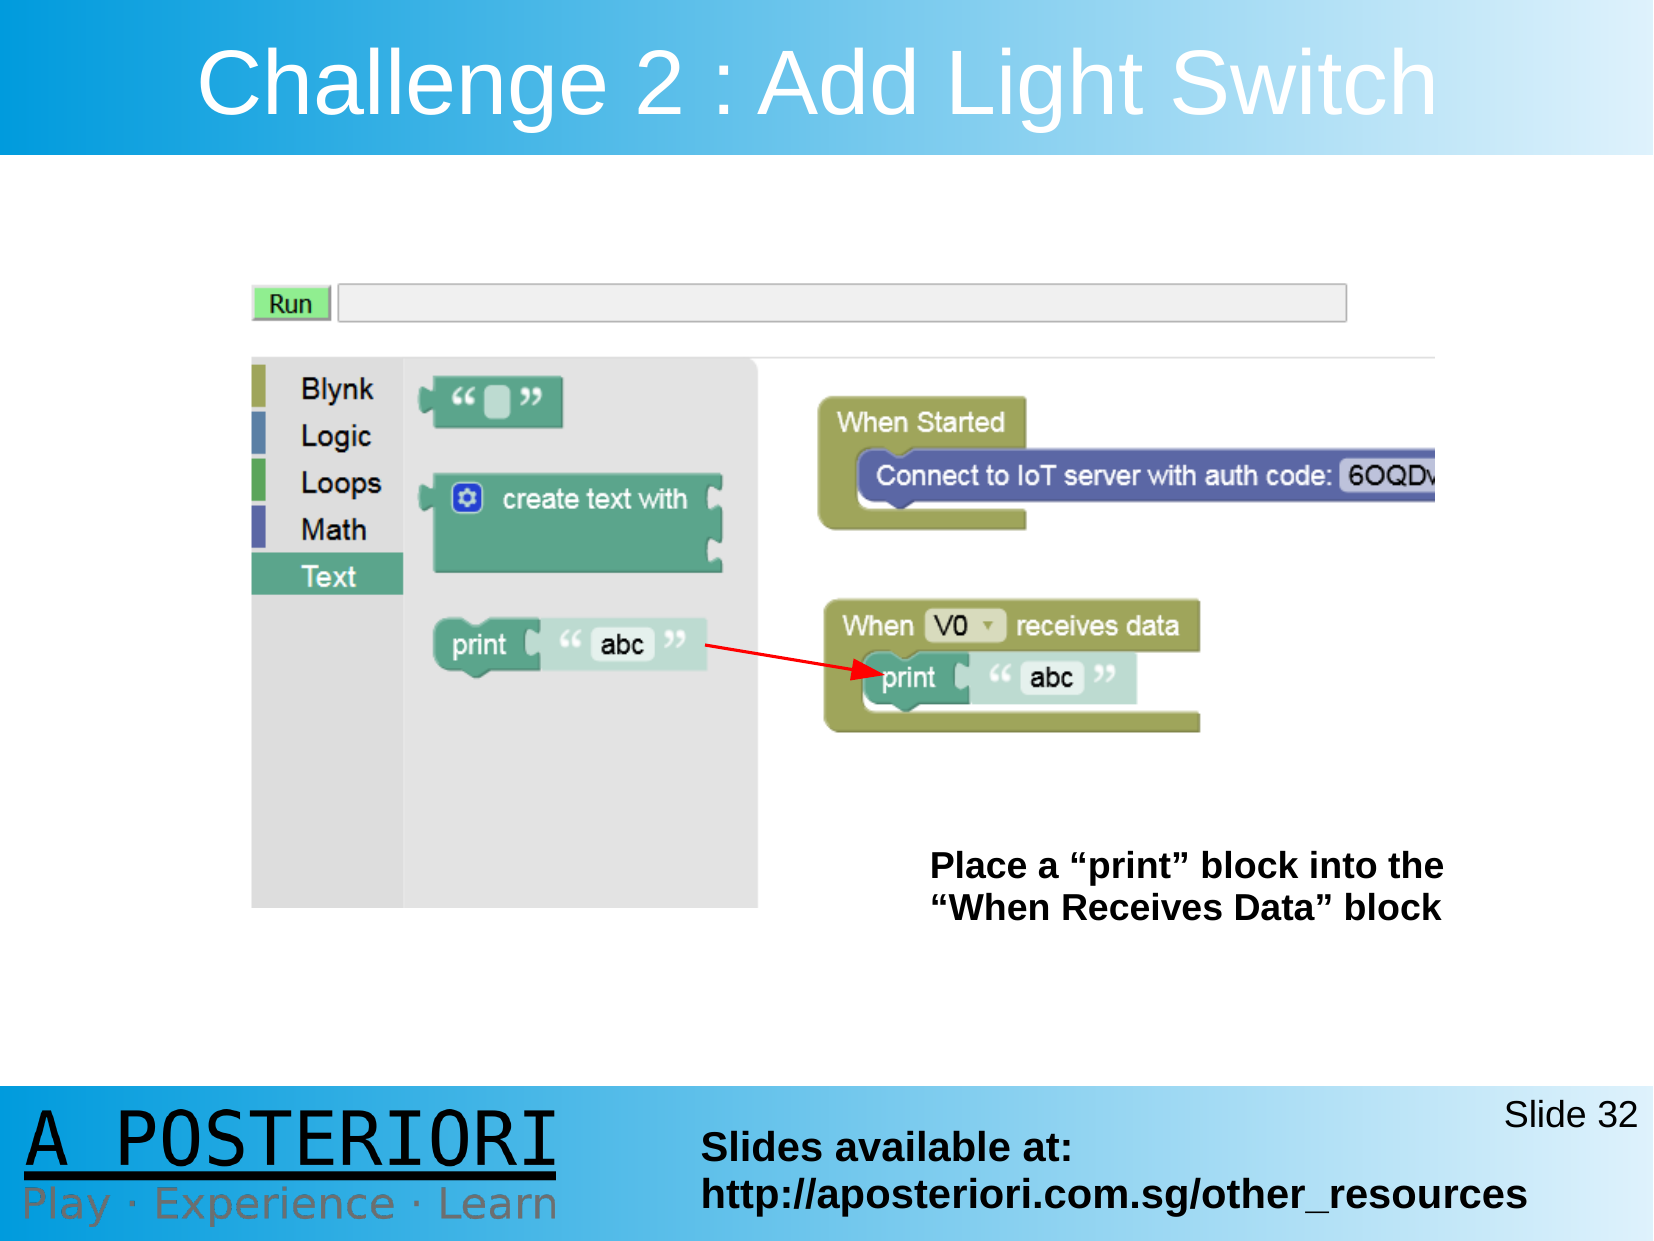

# Challenge 2 : Add Light Switch
Place a “print” block into the “When Receives Data” block